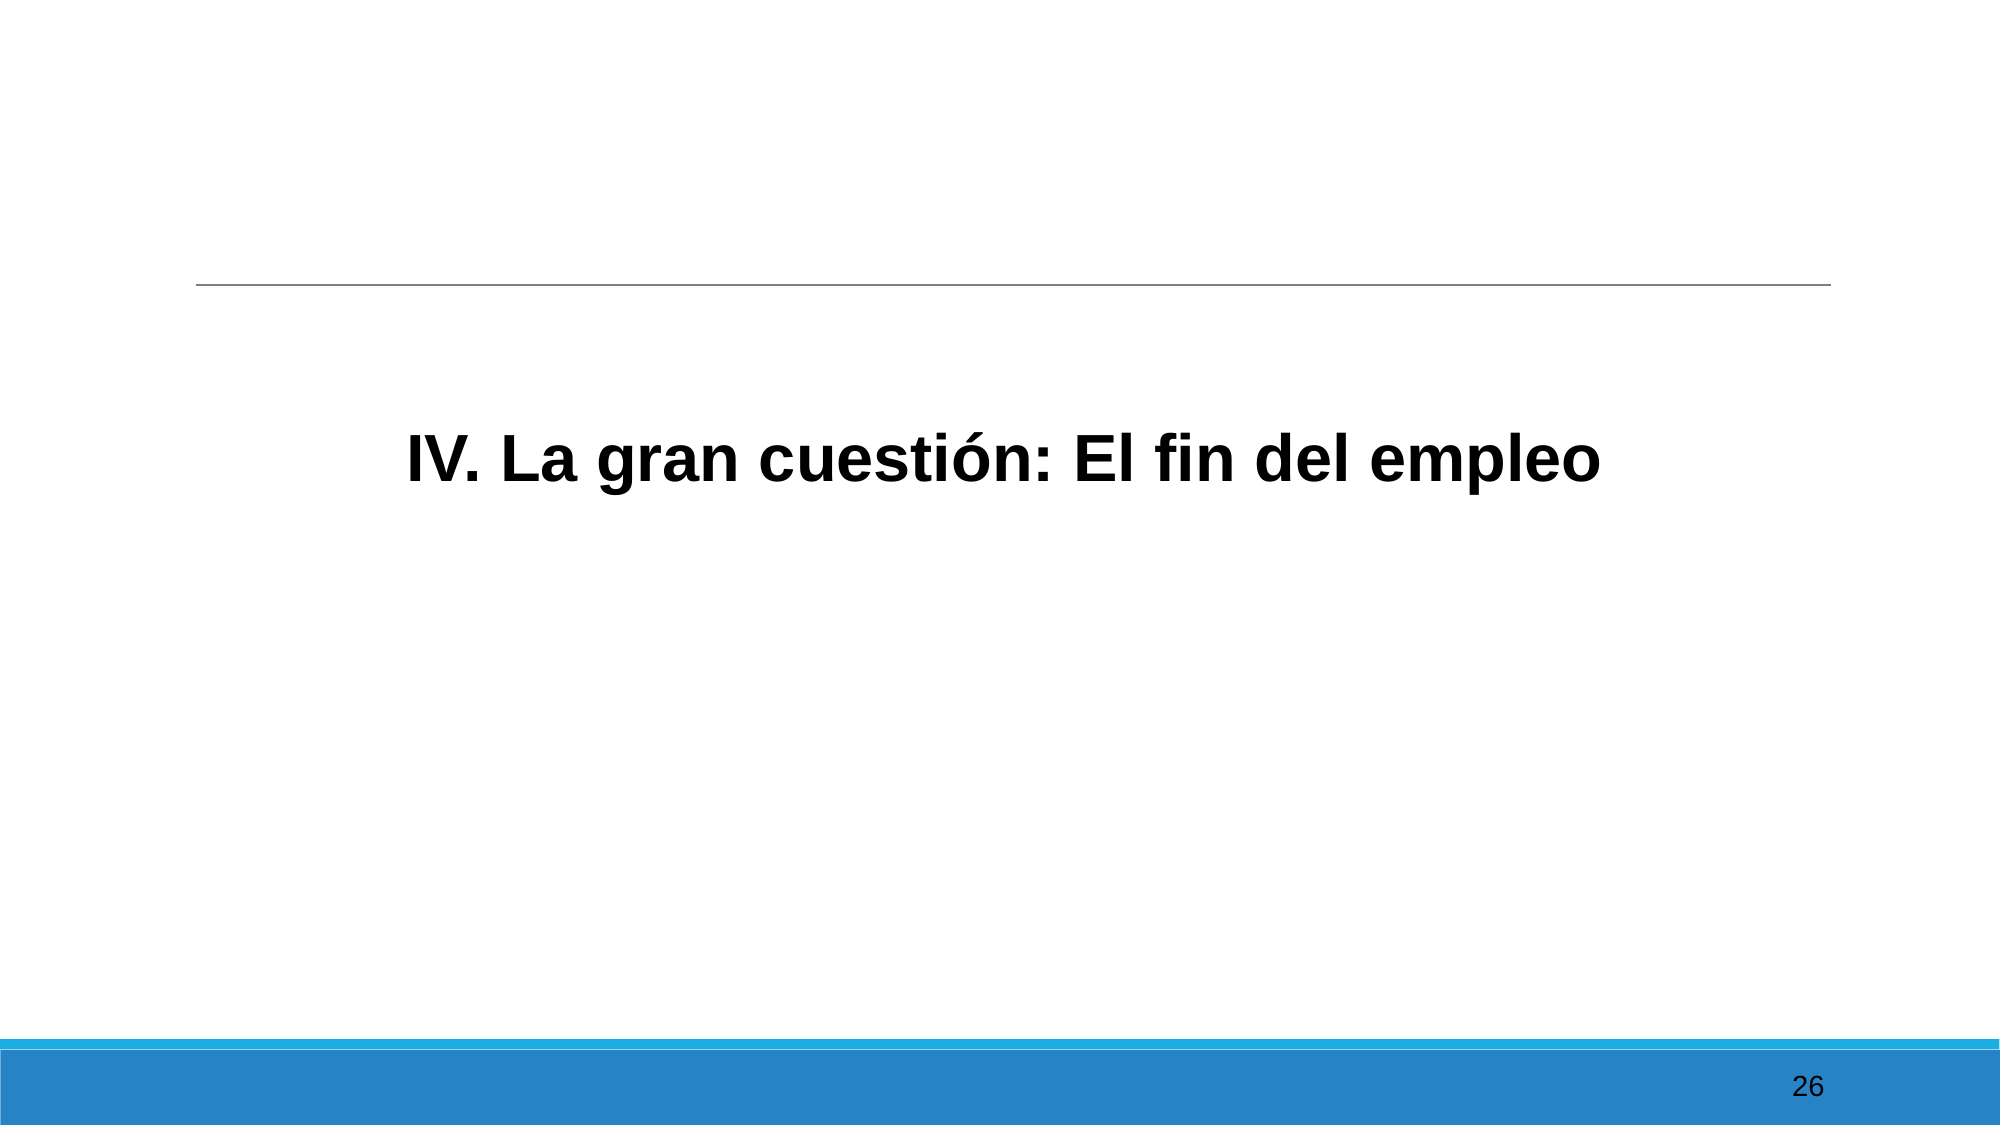

#
IV. La gran cuestión: El fin del empleo